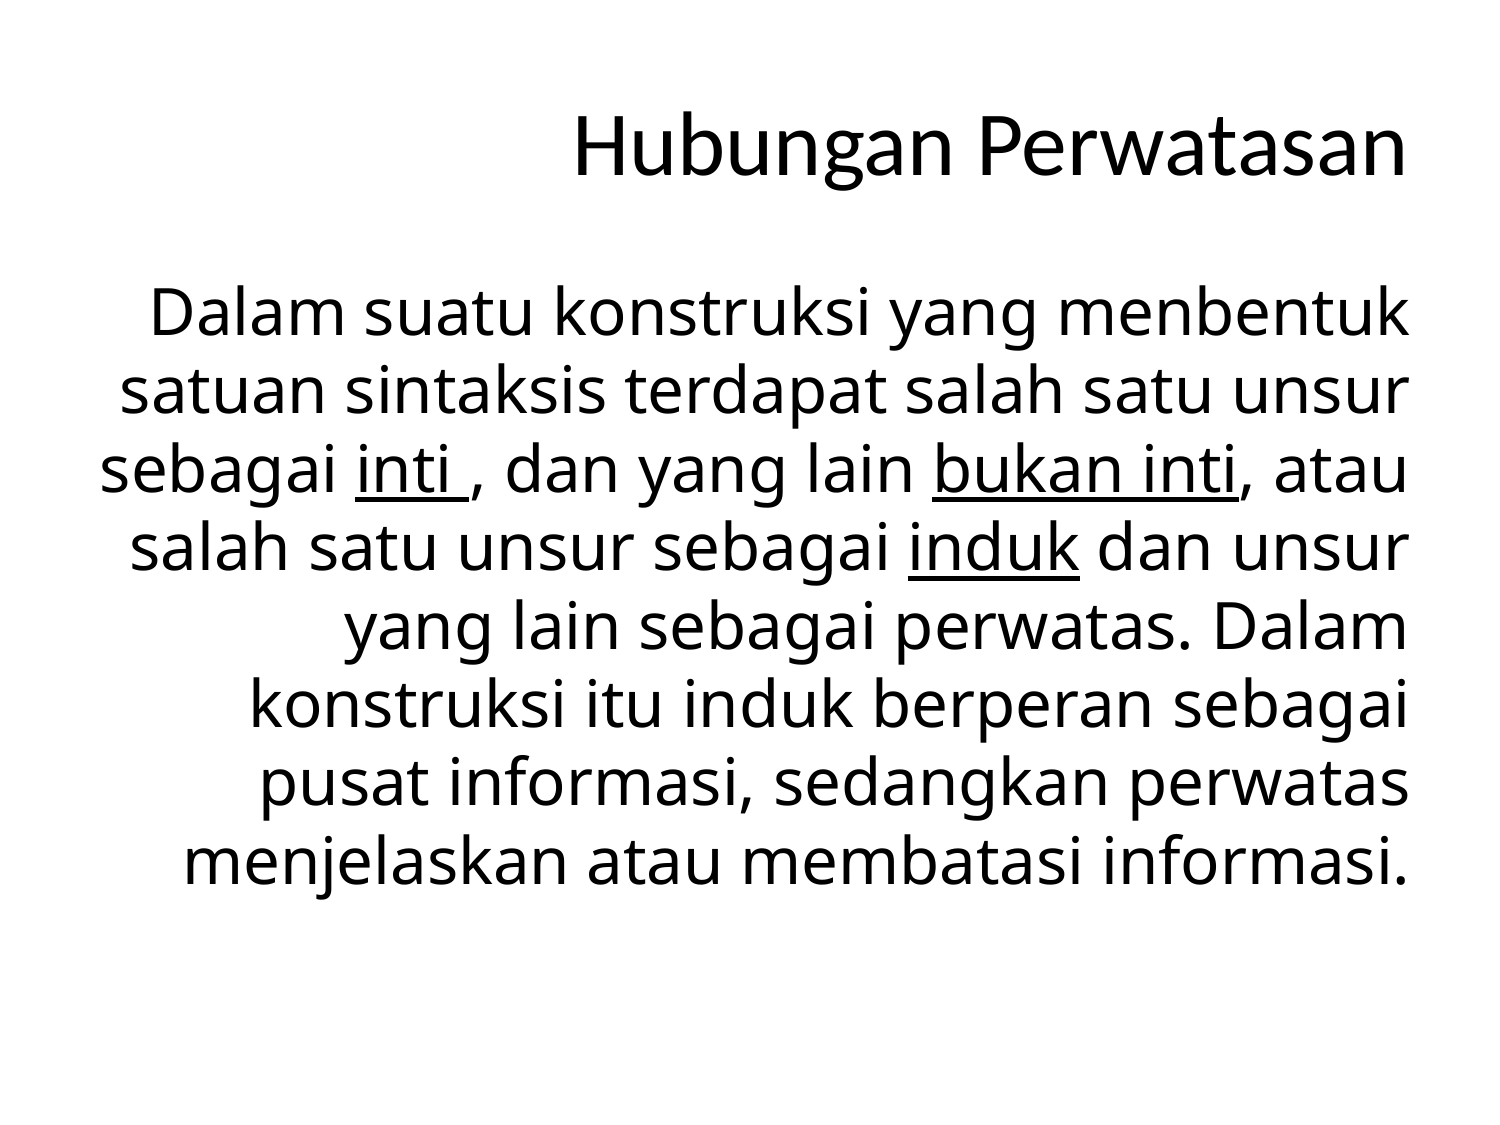

# Hubungan Perwatasan
Dalam suatu konstruksi yang menbentuk satuan sintaksis terdapat salah satu unsur sebagai inti , dan yang lain bukan inti, atau salah satu unsur sebagai induk dan unsur yang lain sebagai perwatas. Dalam konstruksi itu induk berperan sebagai pusat informasi, sedangkan perwatas menjelaskan atau membatasi informasi.